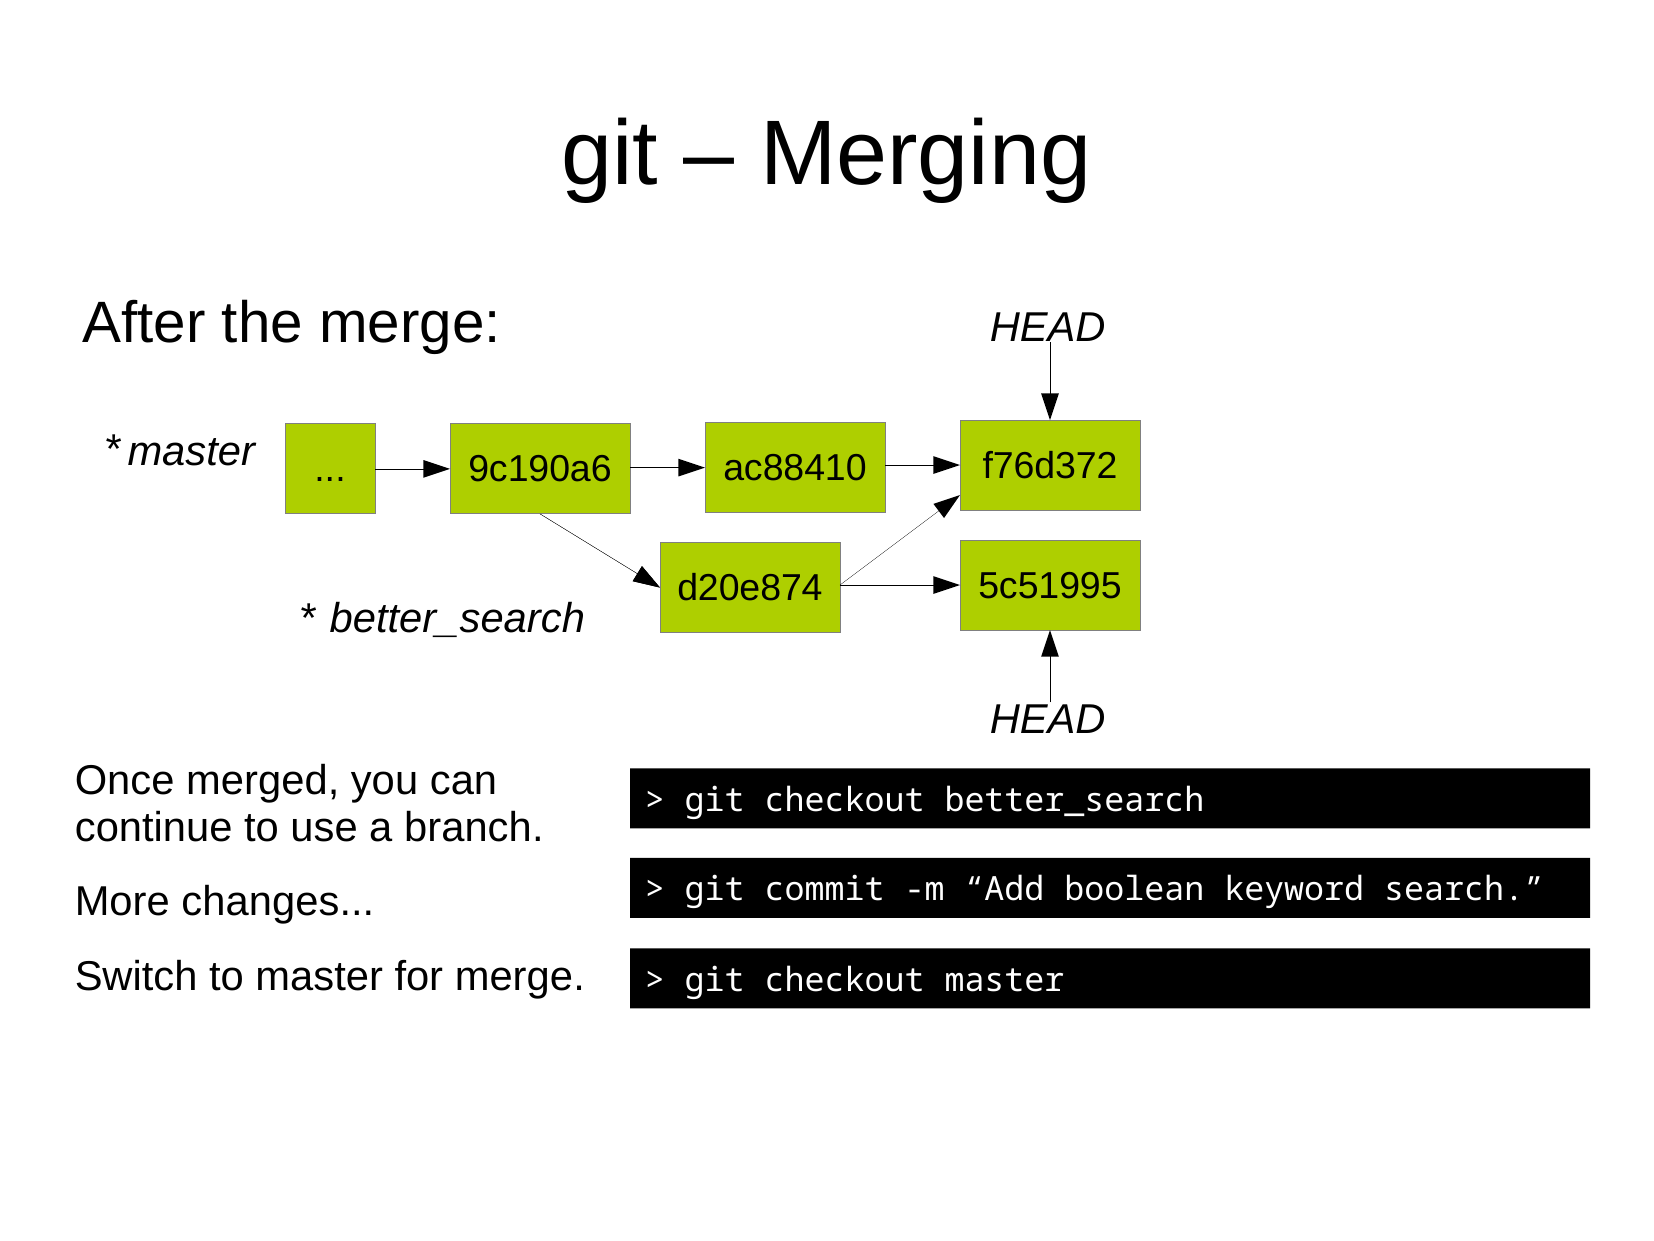

# git – Merging
After the merge:
HEAD
*
master
f76d372
ac88410
...
9c190a6
5c51995
d20e874
better_search
*
HEAD
Once merged, you can continue to use a branch.
> git checkout better_search
> git commit -m “Add boolean keyword search.”
More changes...
Switch to master for merge.
> git checkout master